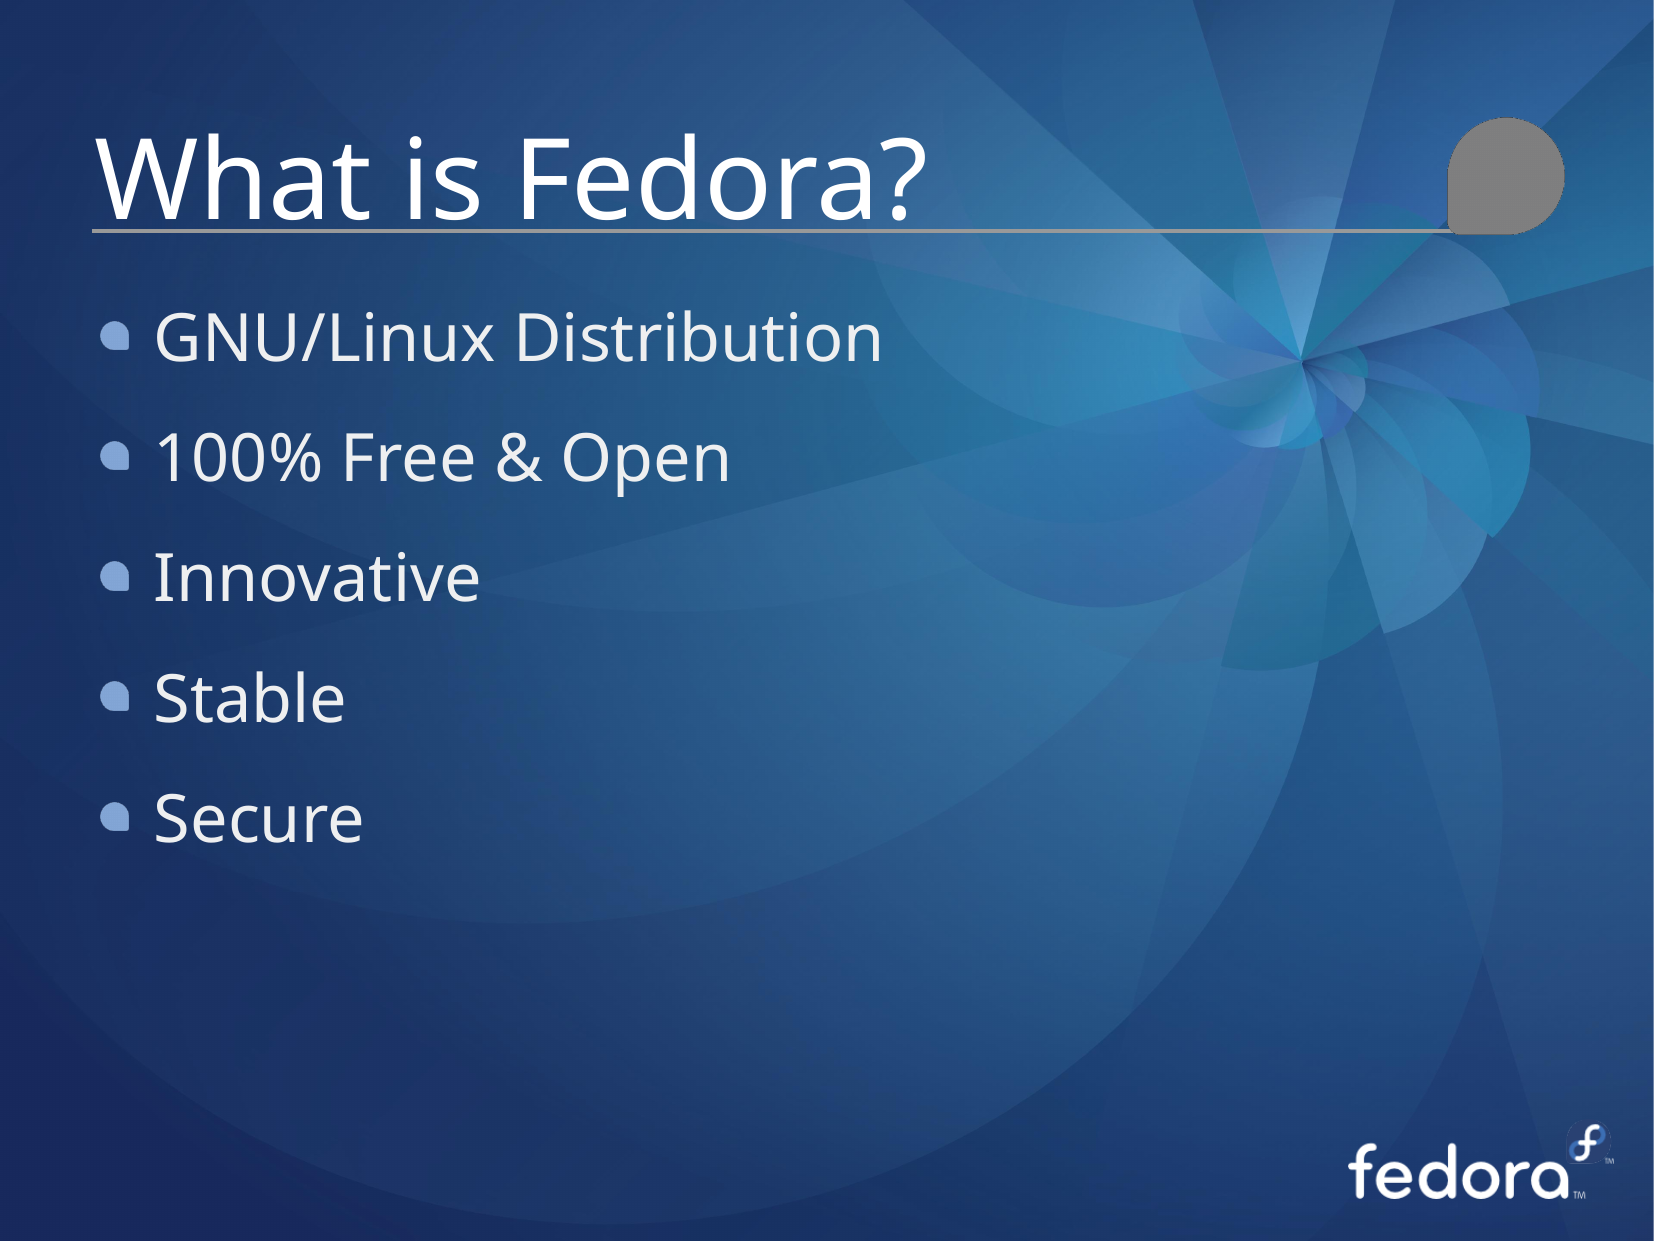

What is Fedora?
# GNU/Linux Distribution
100% Free & Open
Innovative
Stable
Secure